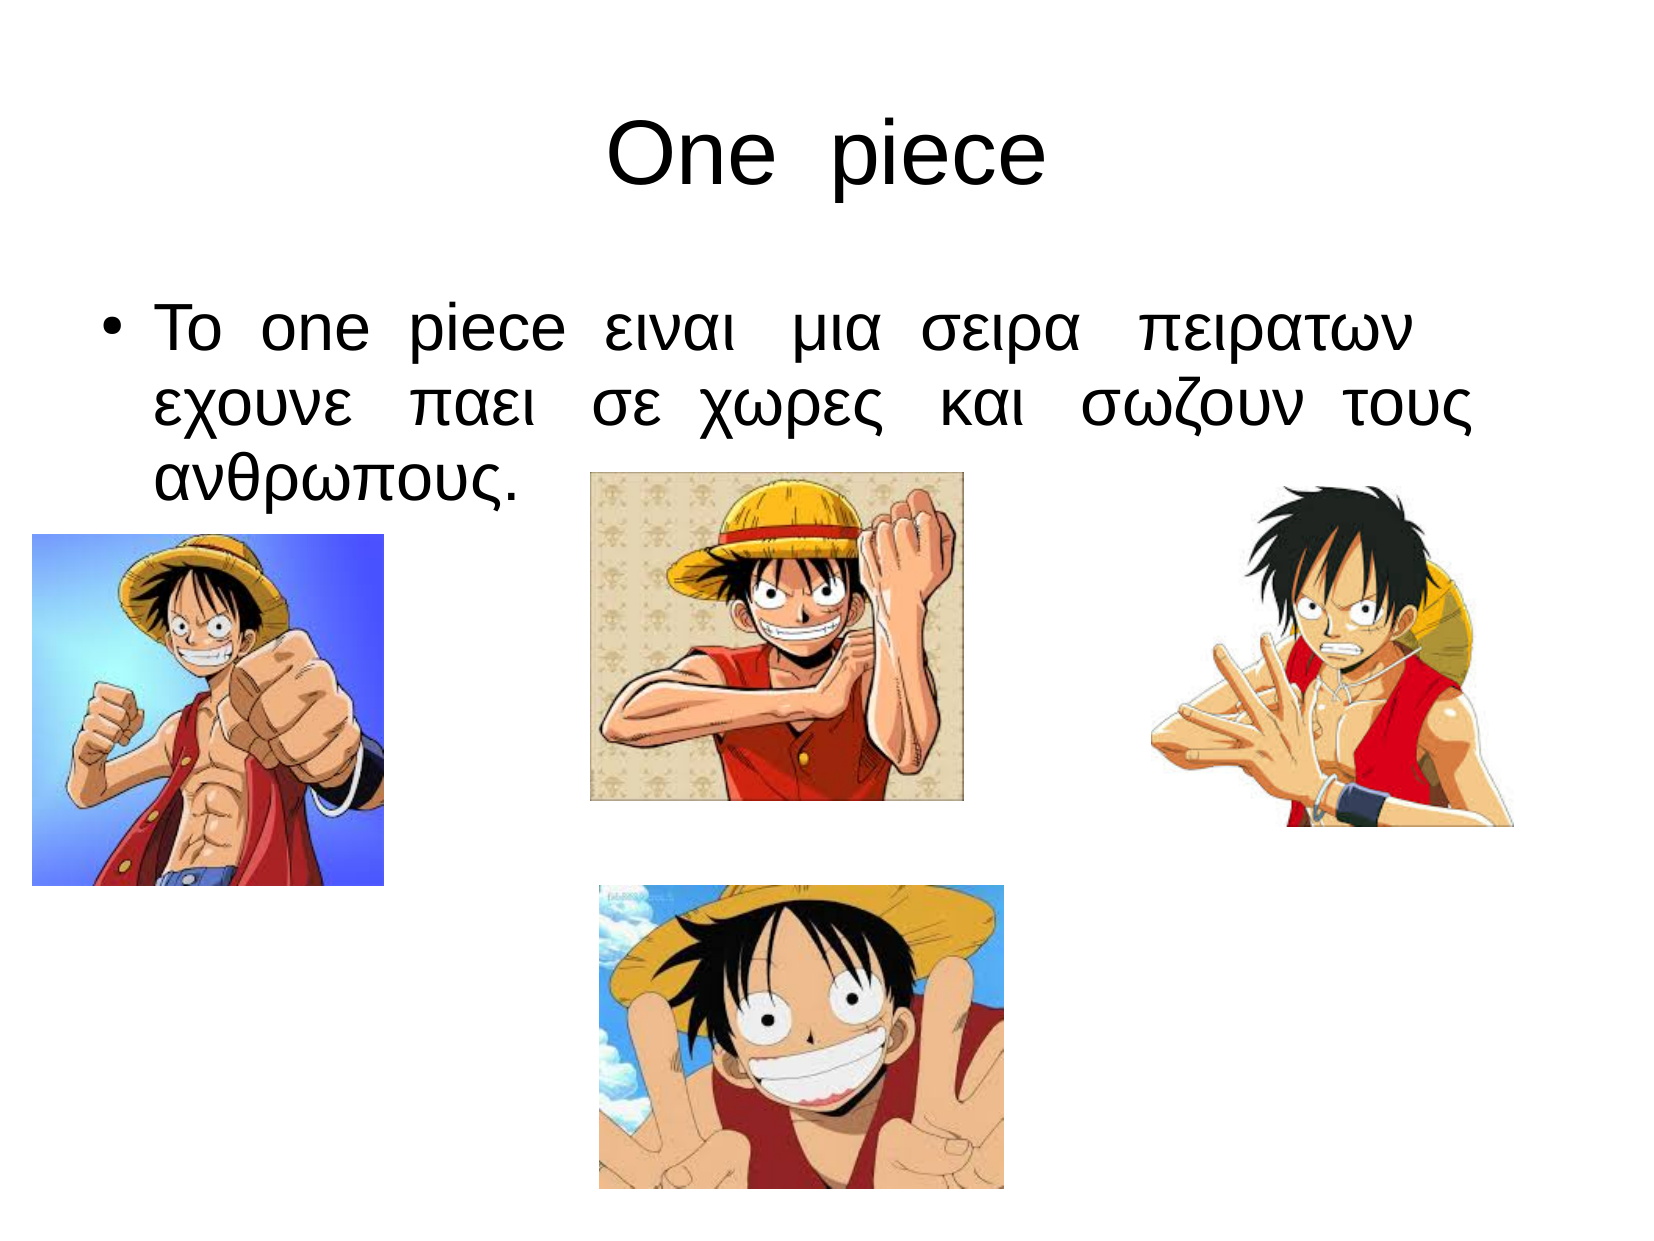

# One piece
Το one piece ειναι μια σειρα πειρατων εχουνε παει σε χωρες και σωζουν τους ανθρωπους.